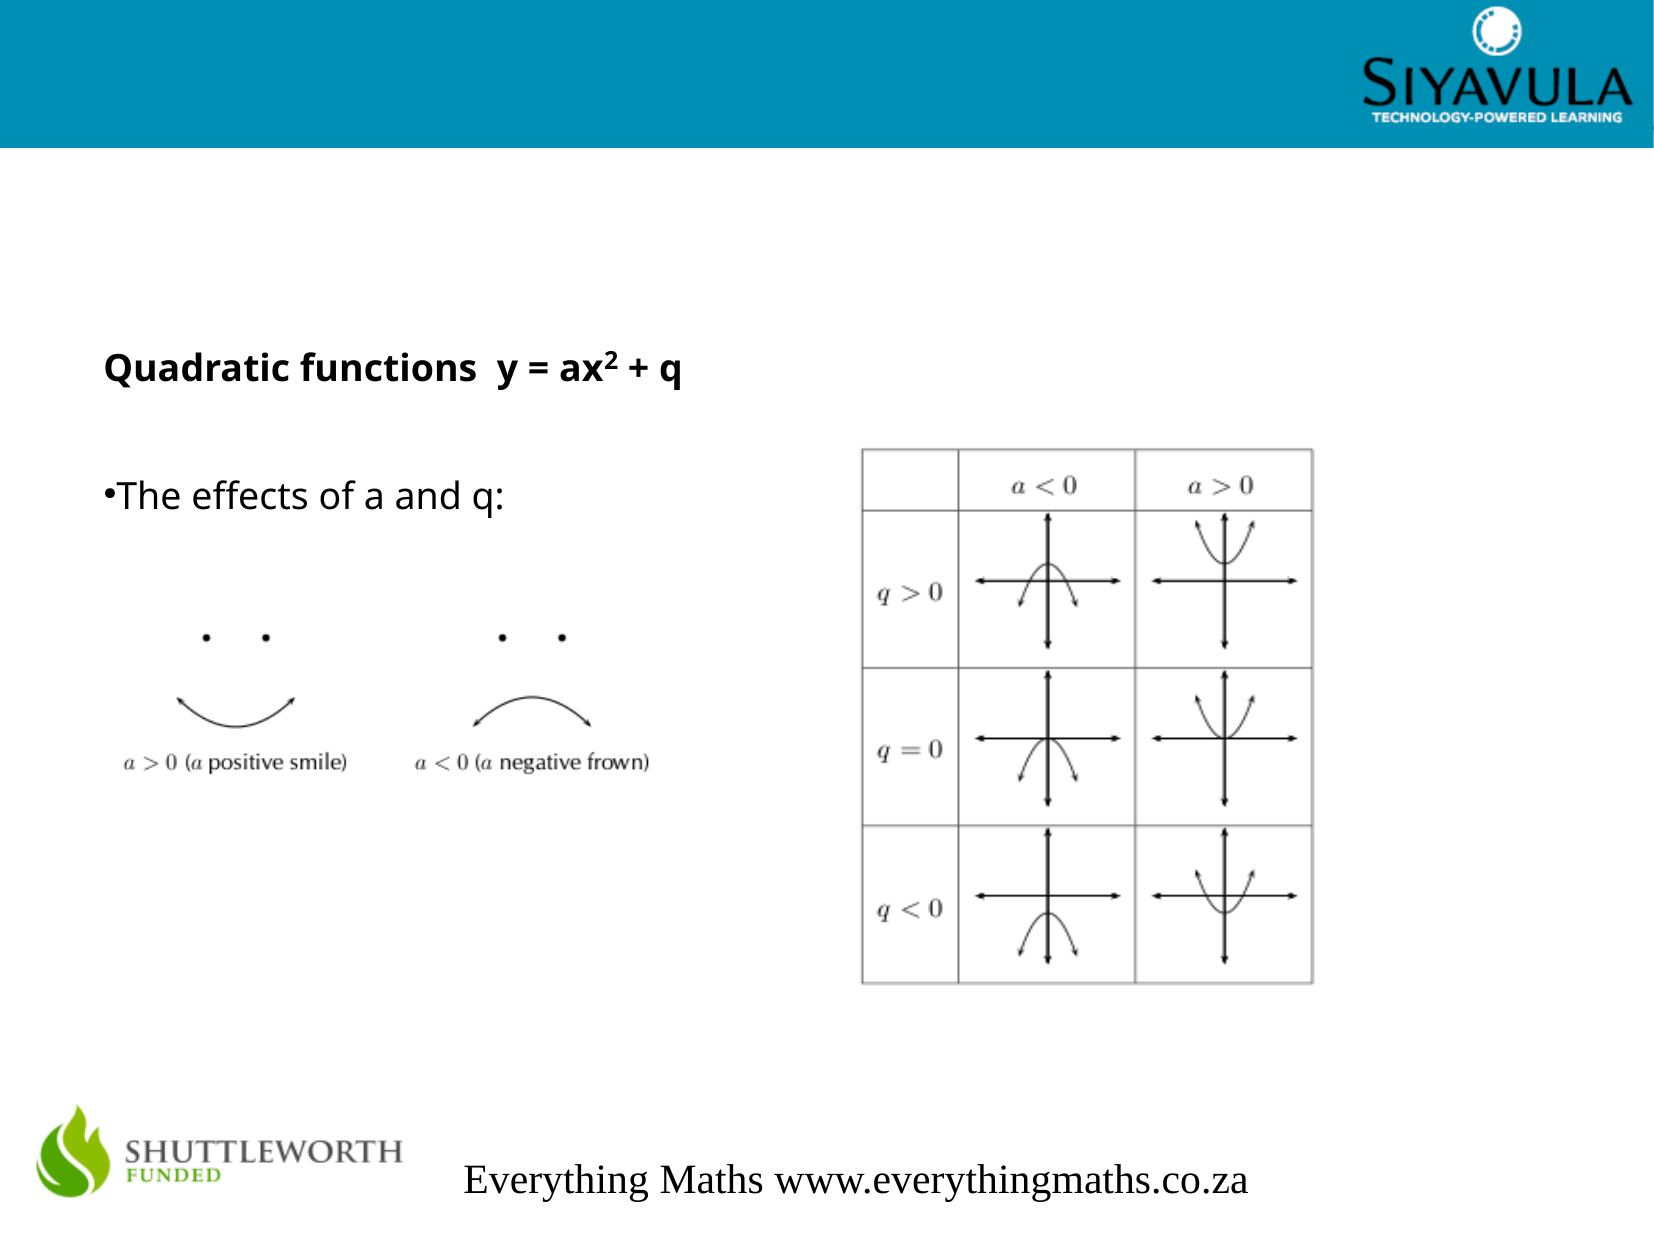

Quadratic functions y = ax2 + q
The effects of a and q:
Everything Maths www.everythingmaths.co.za